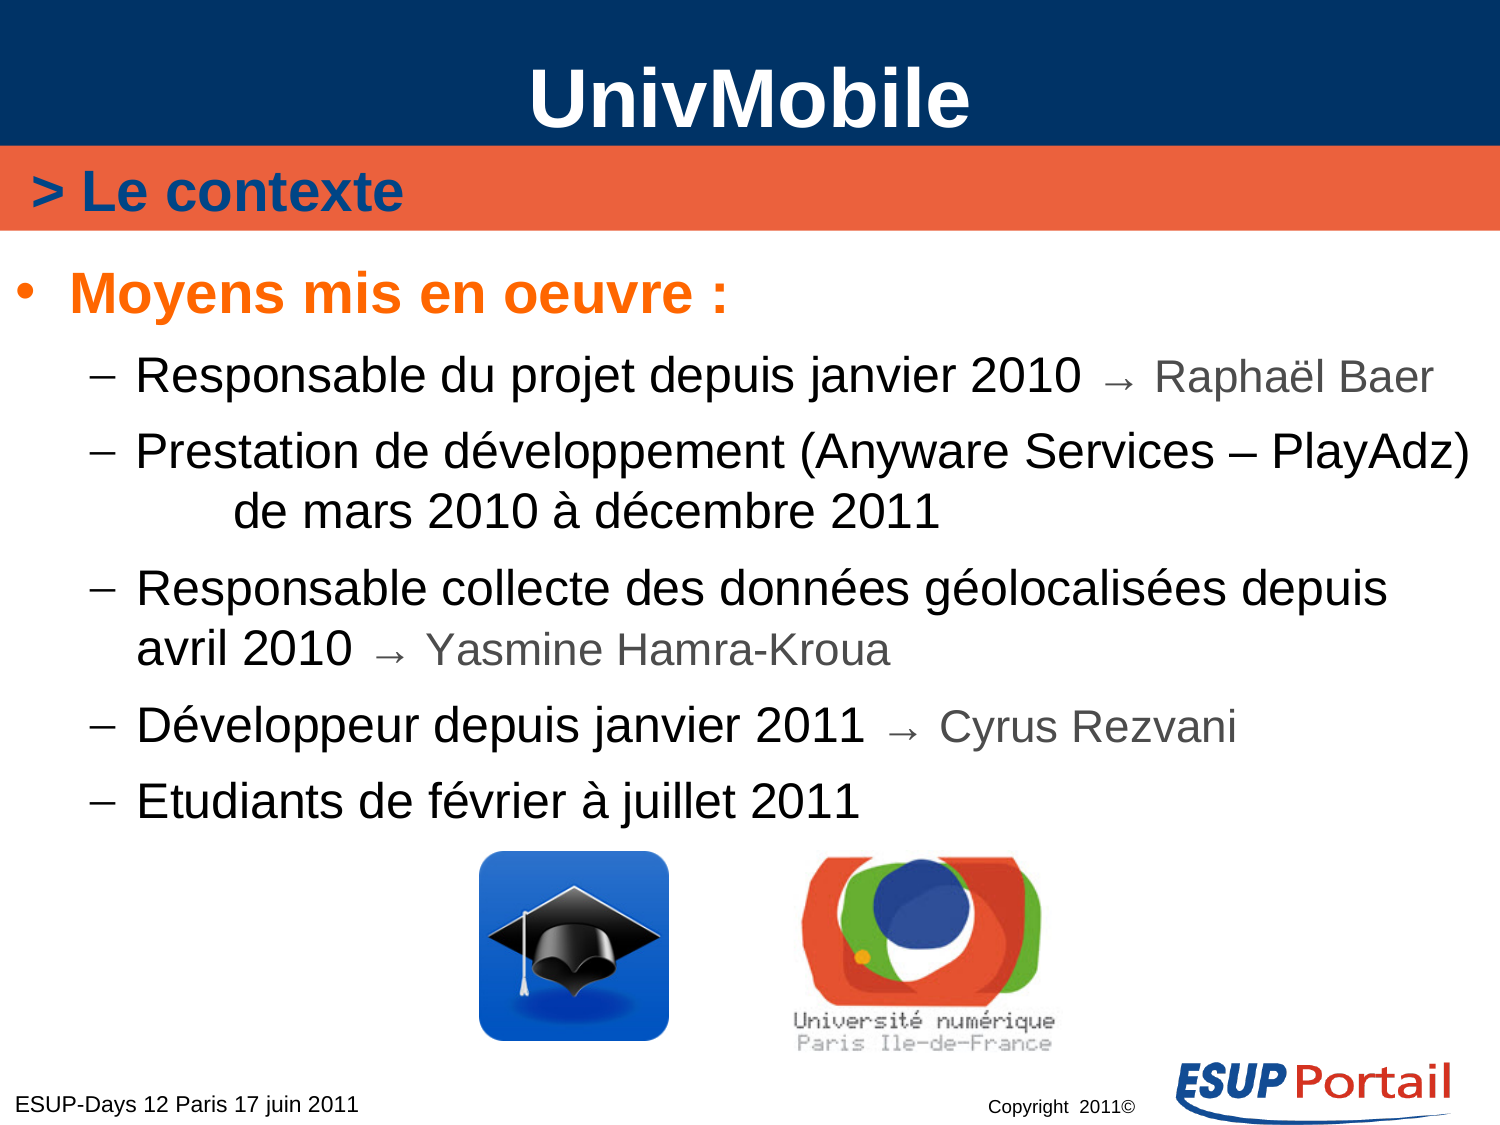

UnivMobile
 > Le contexte
Moyens mis en oeuvre :
Responsable du projet depuis janvier 2010 → Raphaël Baer
Prestation de développement (Anyware Services – PlayAdz)
 de mars 2010 à décembre 2011
Responsable collecte des données géolocalisées depuis avril 2010 → Yasmine Hamra-Kroua
Développeur depuis janvier 2011 → Cyrus Rezvani
Etudiants de février à juillet 2011
ESUP-Days 12 Paris 17 juin 2011